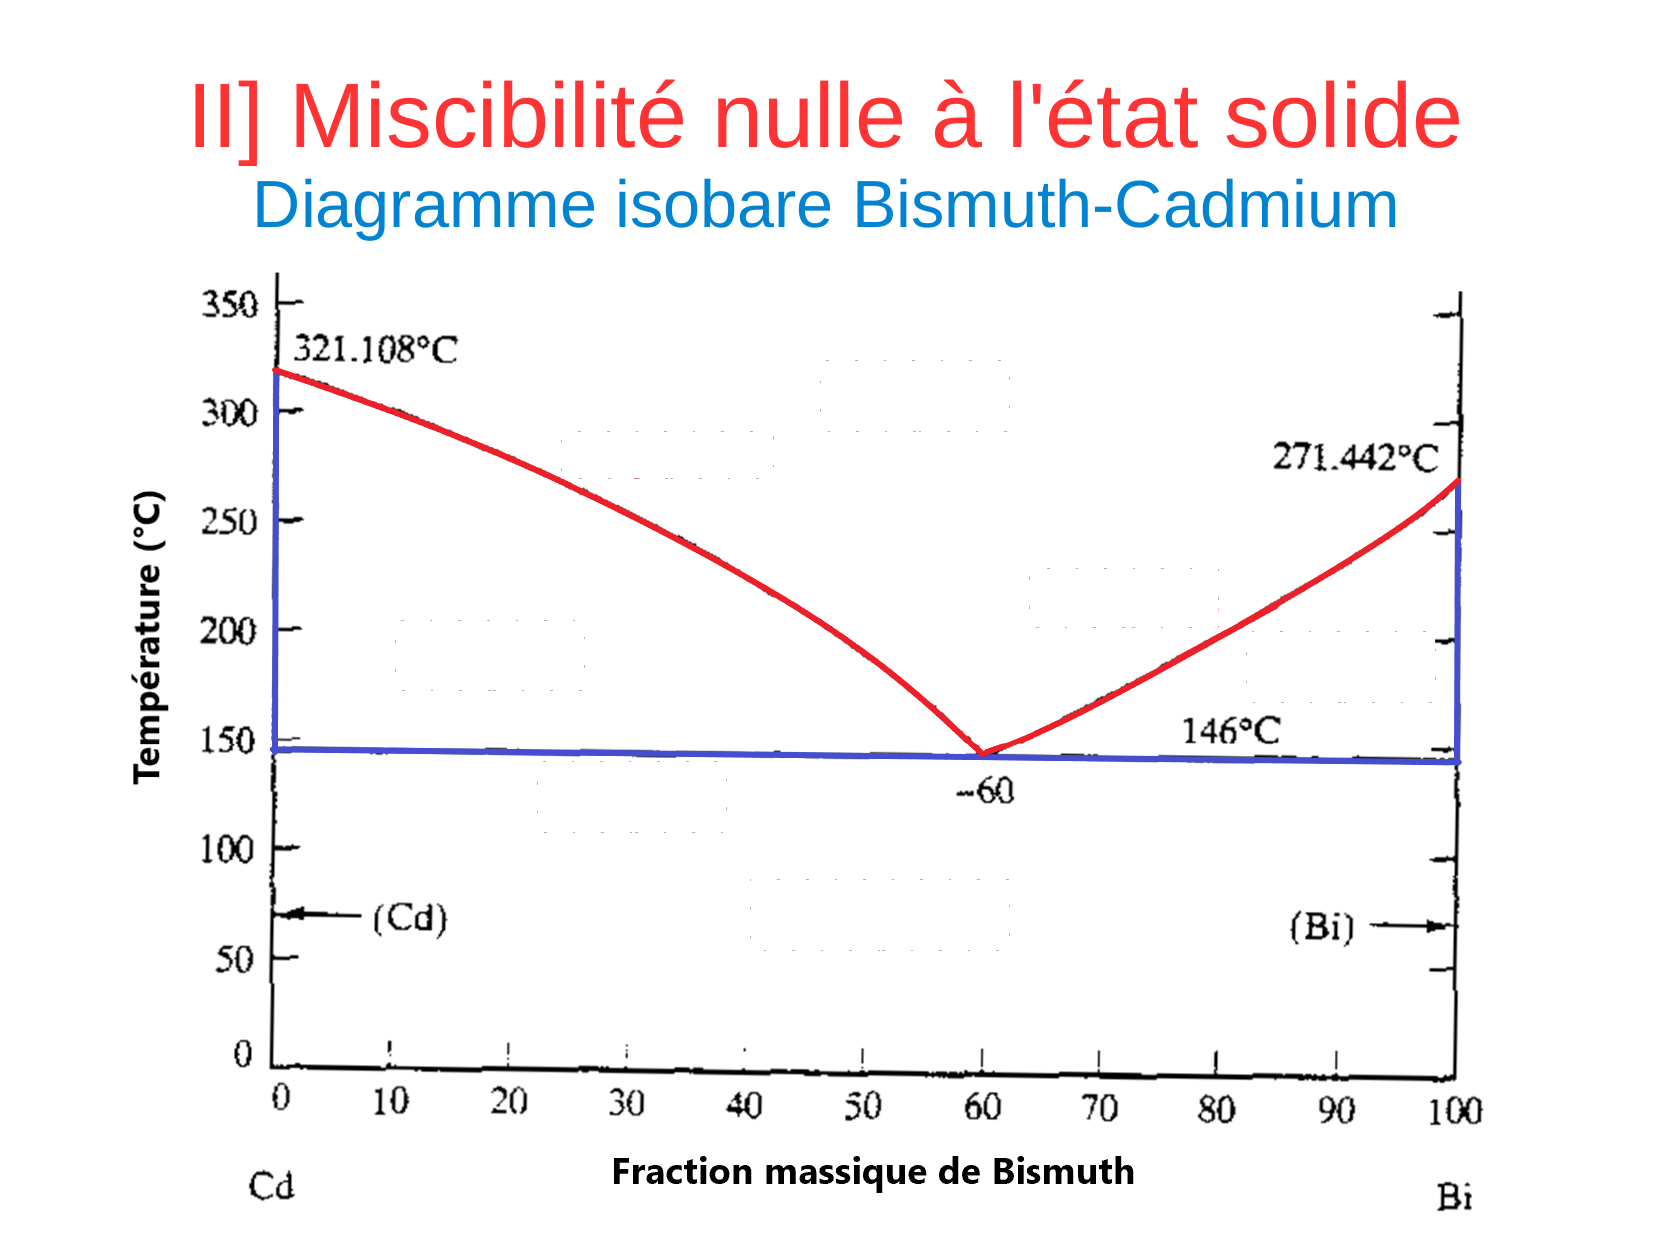

# II] Miscibilité nulle à l'état solide Diagramme isobare Bismuth-Cadmium